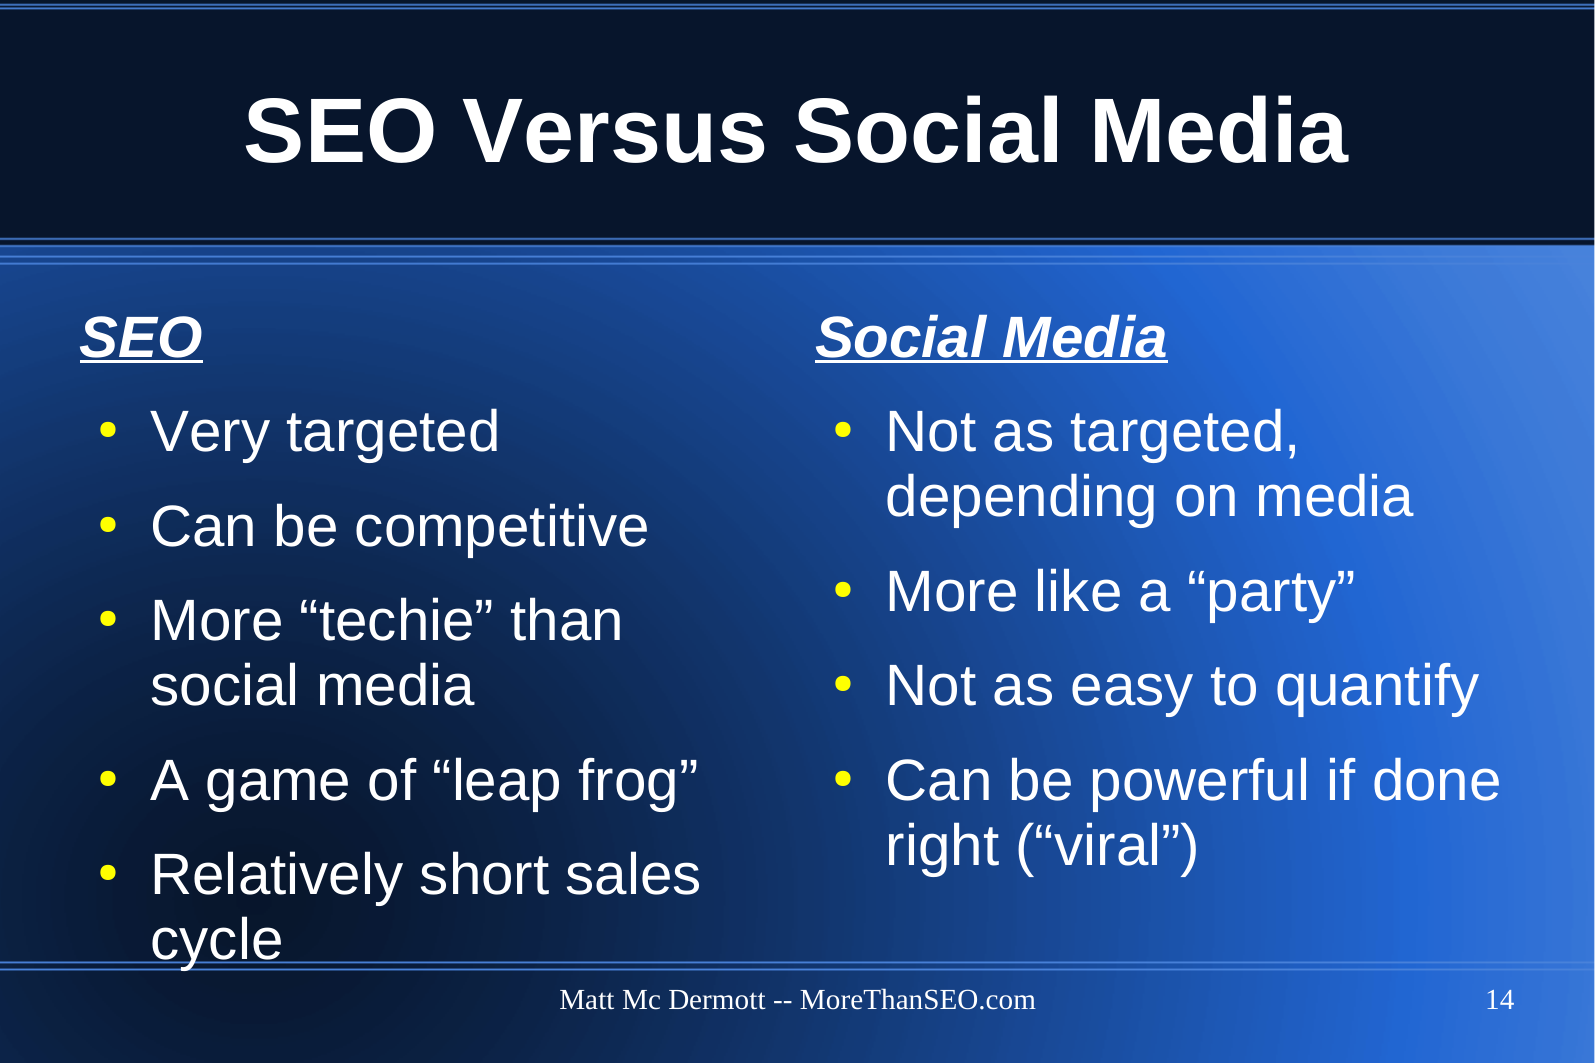

# SEO Versus Social Media
SEO
Very targeted
Can be competitive
More “techie” than social media
A game of “leap frog”
Relatively short sales cycle
Social Media
Not as targeted, depending on media
More like a “party”
Not as easy to quantify
Can be powerful if done right (“viral”)
Matt Mc Dermott -- MoreThanSEO.com
14